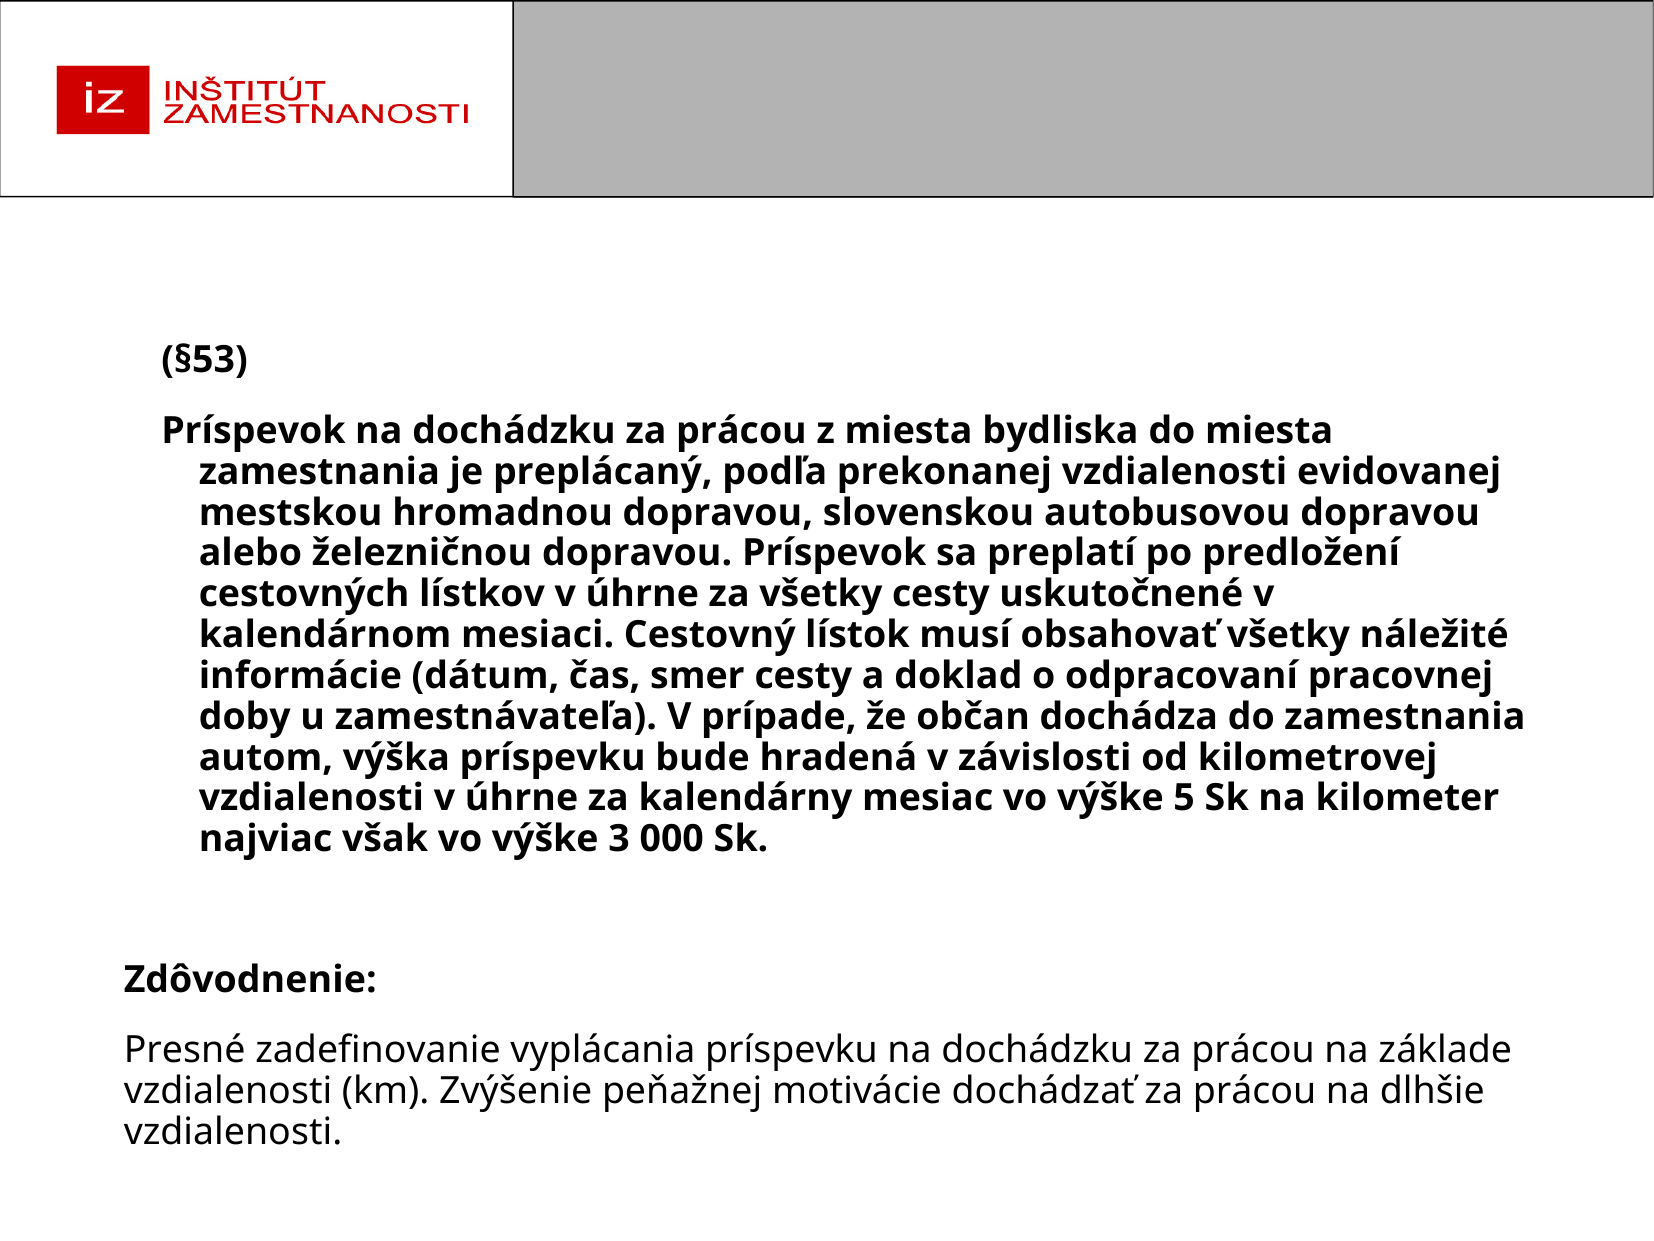

# (§53)
Príspevok na dochádzku za prácou z miesta bydliska do miesta zamestnania je preplácaný, podľa prekonanej vzdialenosti evidovanej mestskou hromadnou dopravou, slovenskou autobusovou dopravou alebo železničnou dopravou. Príspevok sa preplatí po predložení cestovných lístkov v úhrne za všetky cesty uskutočnené v kalendárnom mesiaci. Cestovný lístok musí obsahovať všetky náležité informácie (dátum, čas, smer cesty a doklad o odpracovaní pracovnej doby u zamestnávateľa). V prípade, že občan dochádza do zamestnania autom, výška príspevku bude hradená v závislosti od kilometrovej vzdialenosti v úhrne za kalendárny mesiac vo výške 5 Sk na kilometer najviac však vo výške 3 000 Sk.
Zdôvodnenie:
Presné zadefinovanie vyplácania príspevku na dochádzku za prácou na základe vzdialenosti (km). Zvýšenie peňažnej motivácie dochádzať za prácou na dlhšie vzdialenosti.